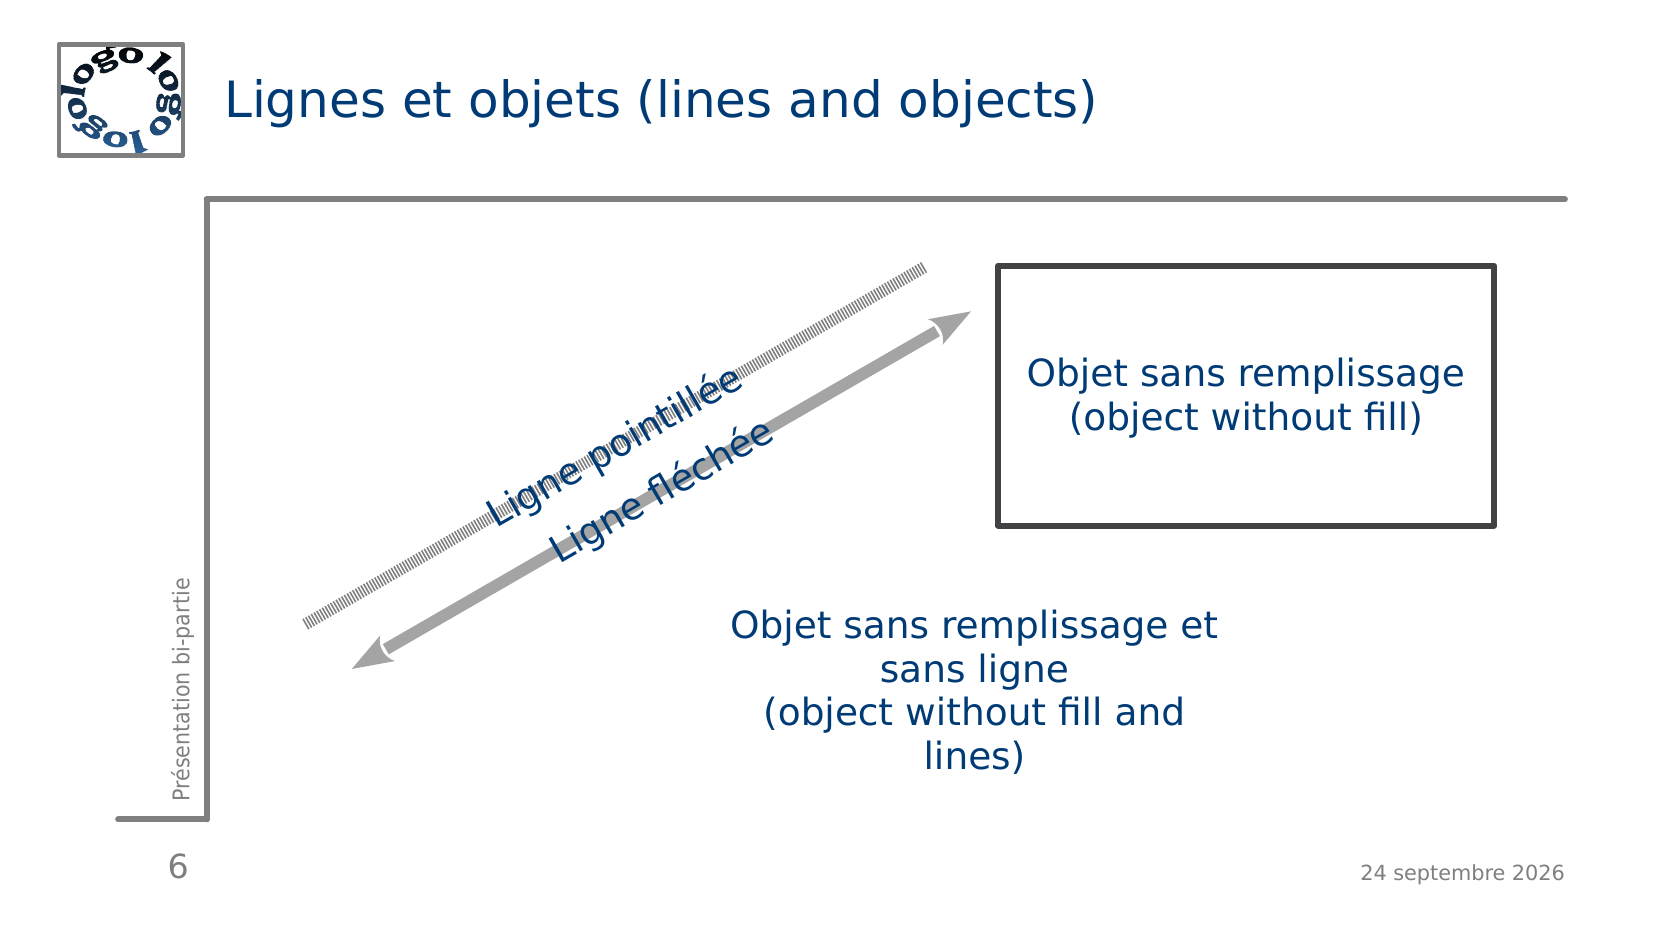

# Lignes et objets (lines and objects)
Objet sans remplissage
(object without fill)
Ligne pointillée
Ligne fléchée
Objet sans remplissage et sans ligne
(object without fill and lines)
Présentation bi-partie